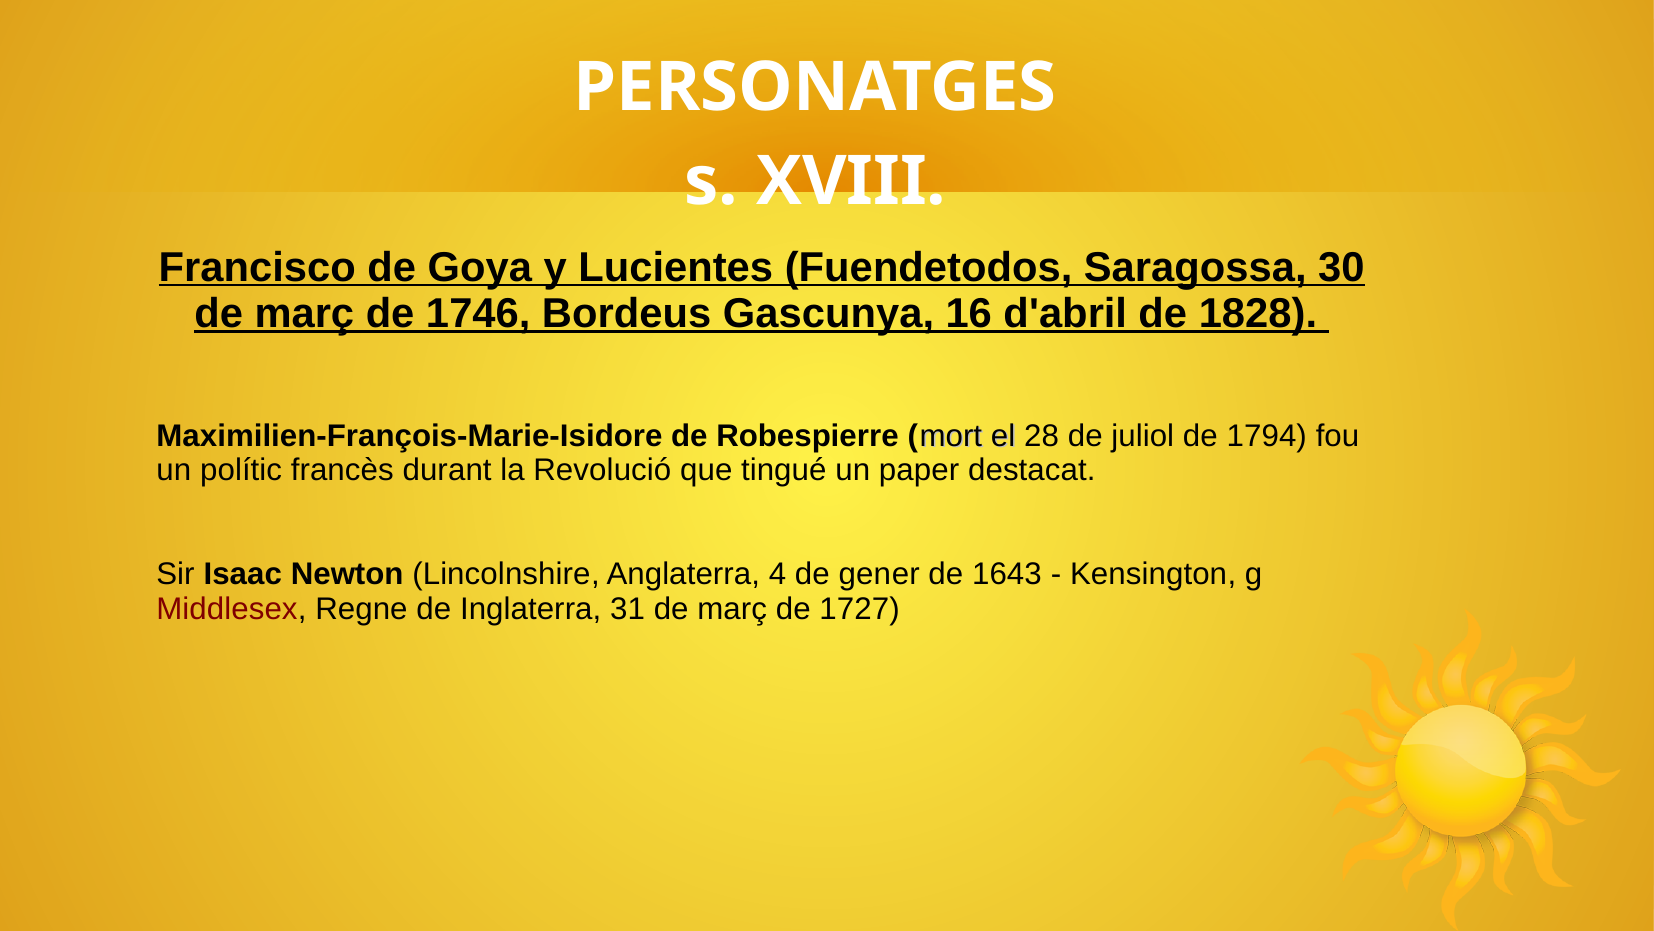

# PERSONATGES s. XVIII.
Francisco de Goya y Lucientes (Fuendetodos, Saragossa, 30 de març de 1746, Bordeus Gascunya, 16 d'abril de 1828).
Maximilien-François-Marie-Isidore de Robespierre (mort el 28 de juliol de 1794) fou un polític francès durant la Revolució que tingué un paper destacat.
Sir Isaac Newton (Lincolnshire, Anglaterra, 4 de gener de 1643 - Kensington, gMiddlesex, Regne de Inglaterra, 31 de març de 1727)